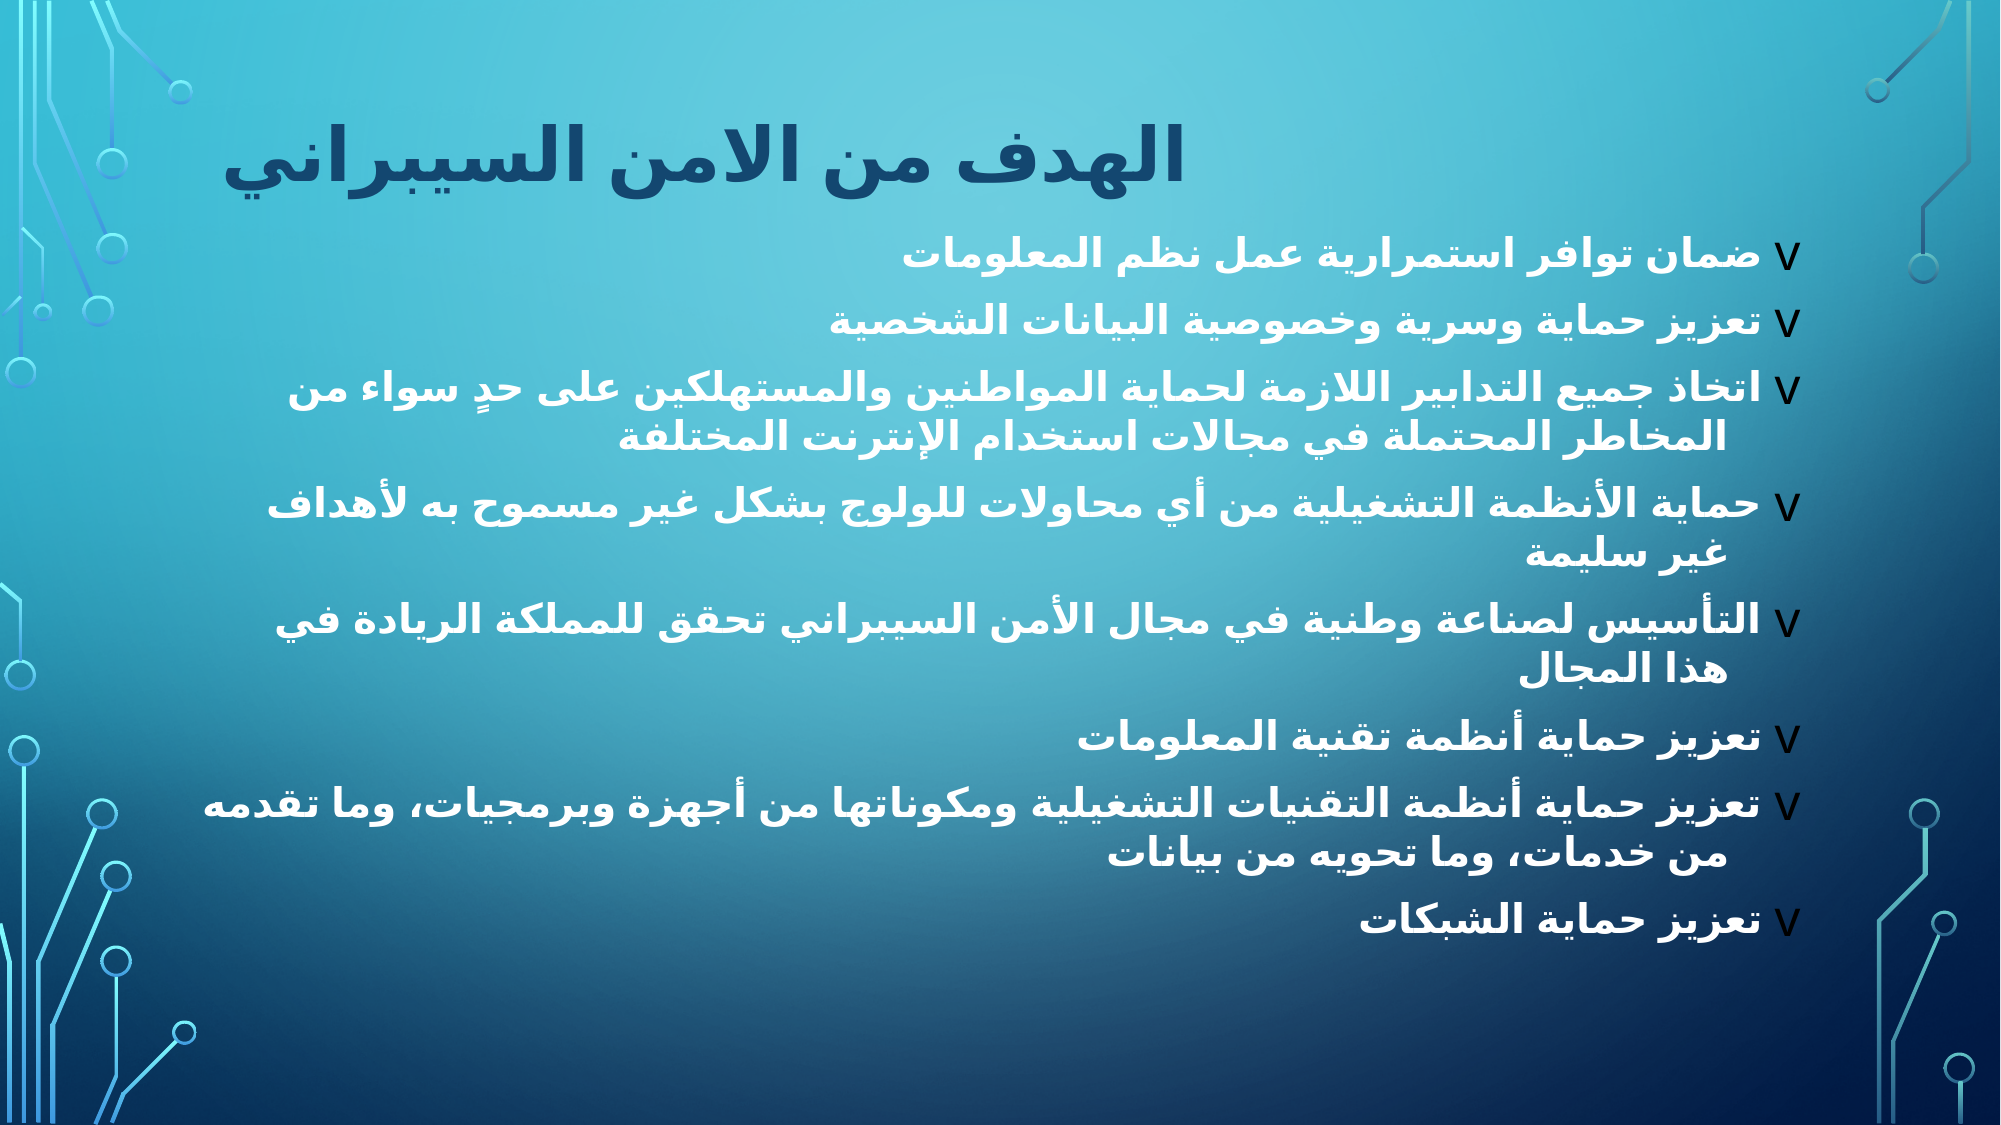

# الهدف من الامن السيبراني
ضمان توافر استمرارية عمل نظم المعلومات
تعزيز حماية وسرية وخصوصية البيانات الشخصية
اتخاذ جميع التدابير اللازمة لحماية المواطنين والمستهلكين على حدٍ سواء من المخاطر المحتملة في مجالات استخدام الإنترنت المختلفة
حماية الأنظمة التشغيلية من أي محاولات للولوج بشكل غير مسموح به لأهداف غير سليمة
التأسيس لصناعة وطنية في مجال الأمن السيبراني تحقق للمملكة الريادة في هذا المجال
تعزيز حماية أنظمة تقنية المعلومات
تعزيز حماية أنظمة التقنيات التشغيلية ومكوناتها من أجهزة وبرمجيات، وما تقدمه من خدمات، وما تحويه من بيانات
تعزيز حماية الشبكات